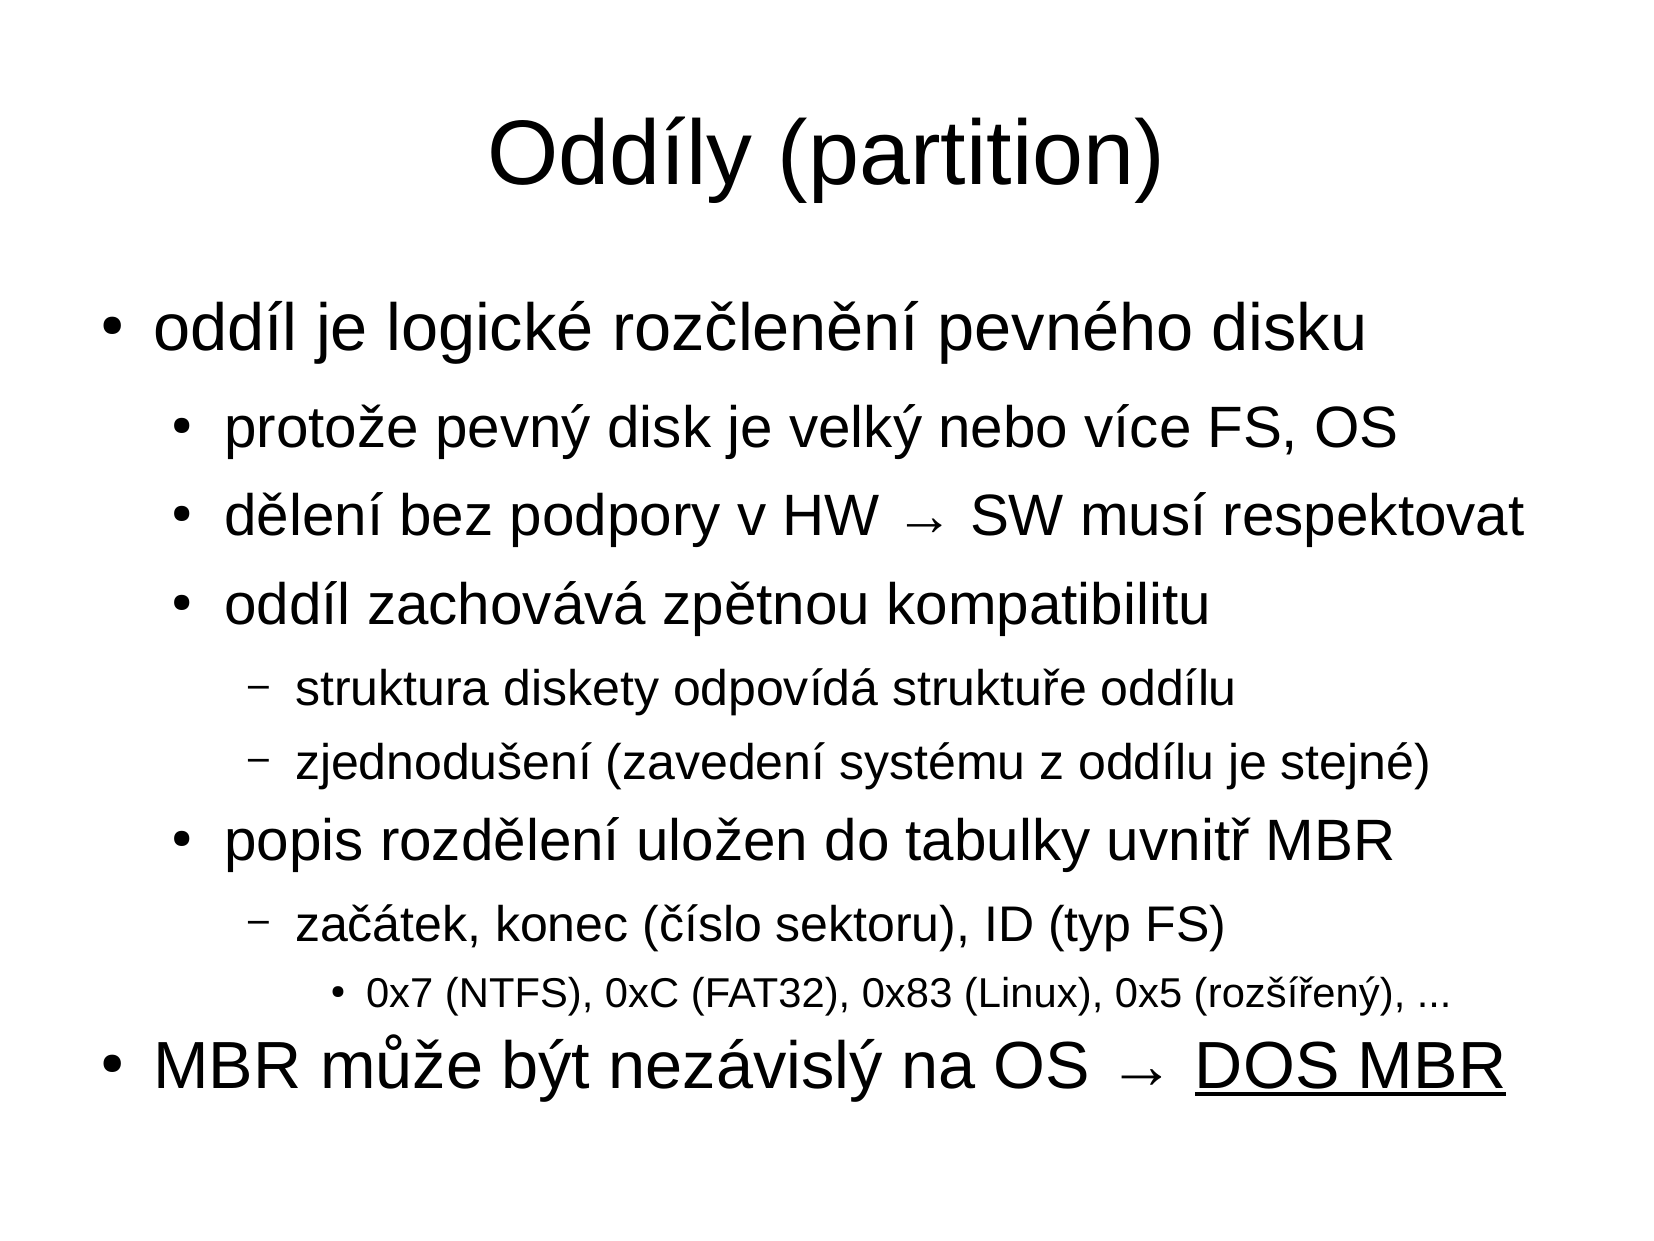

# Oddíly (partition)
oddíl je logické rozčlenění pevného disku
protože pevný disk je velký nebo více FS, OS
dělení bez podpory v HW → SW musí respektovat
oddíl zachovává zpětnou kompatibilitu
struktura diskety odpovídá struktuře oddílu
zjednodušení (zavedení systému z oddílu je stejné)
popis rozdělení uložen do tabulky uvnitř MBR
začátek, konec (číslo sektoru), ID (typ FS)
0x7 (NTFS), 0xC (FAT32), 0x83 (Linux), 0x5 (rozšířený), ...
MBR může být nezávislý na OS → DOS MBR